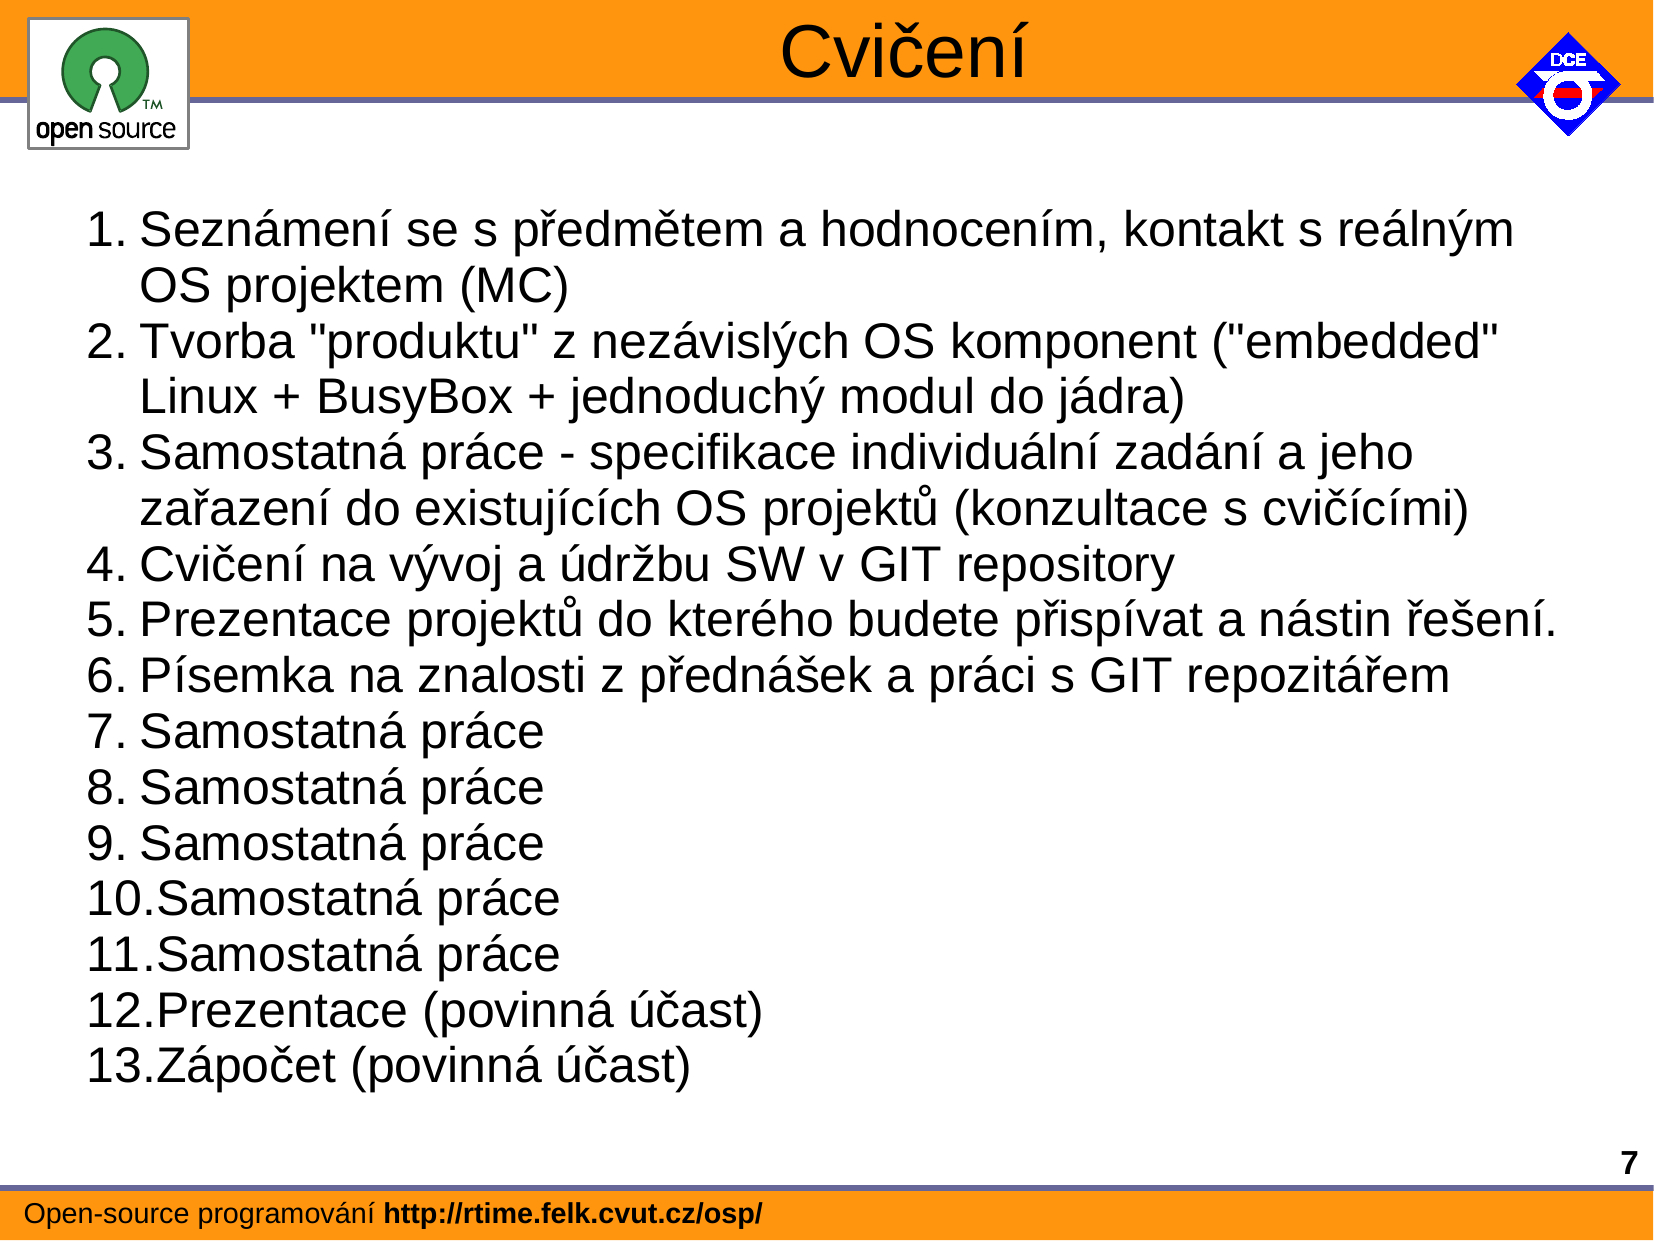

# Cvičení
Seznámení se s předmětem a hodnocením, kontakt s reálným OS projektem (MC)
Tvorba "produktu" z nezávislých OS komponent ("embedded" Linux + BusyBox + jednoduchý modul do jádra)
Samostatná práce - specifikace individuální zadání a jeho	zařazení do existujících OS projektů (konzultace s cvičícími)
Cvičení na vývoj a údržbu SW v GIT repository
Prezentace projektů do kterého budete přispívat a nástin řešení.
Písemka na znalosti z přednášek a práci s GIT repozitářem
Samostatná práce
Samostatná práce
Samostatná práce
Samostatná práce
Samostatná práce
Prezentace (povinná účast)
Zápočet (povinná účast)